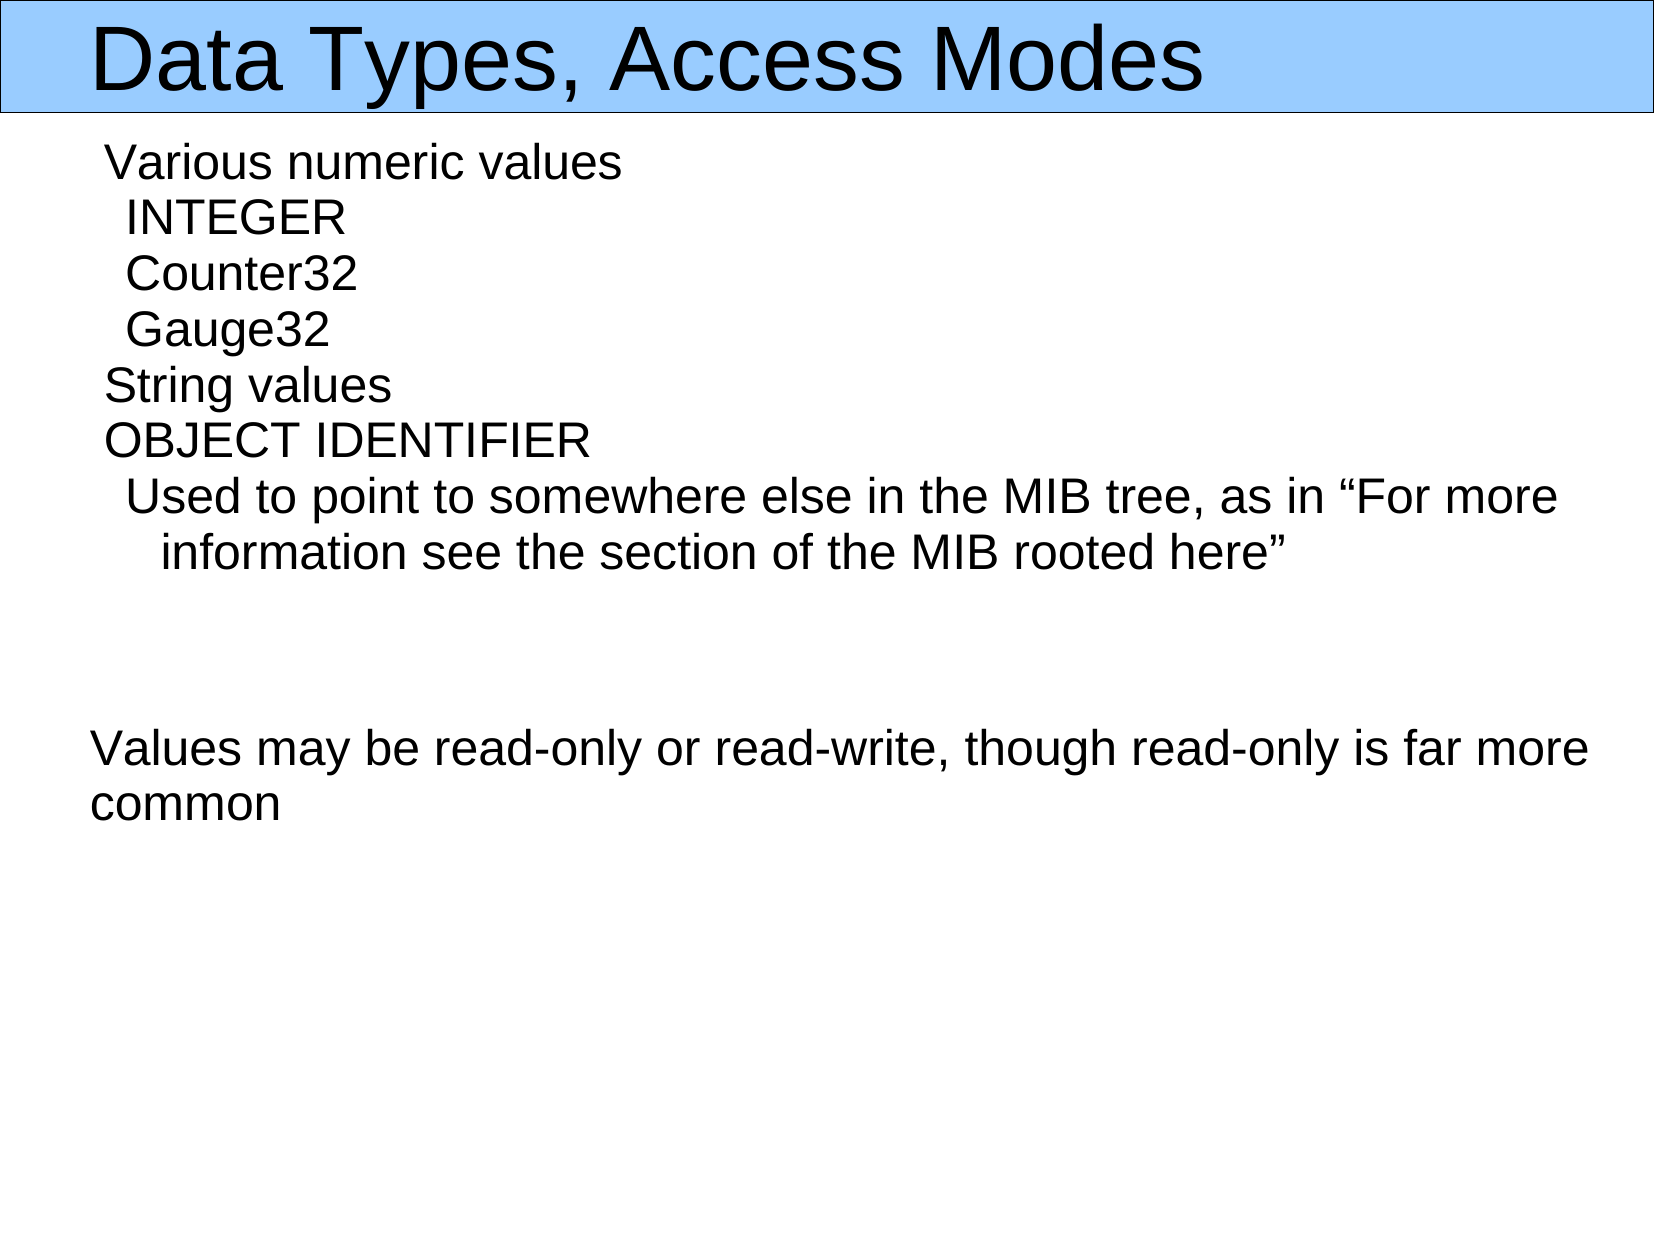

Data Types, Access Modes
 Various numeric values
INTEGER
Counter32
Gauge32
 String values
 OBJECT IDENTIFIER
Used to point to somewhere else in the MIB tree, as in “For more information see the section of the MIB rooted here”
Values may be read-only or read-write, though read-only is far more common